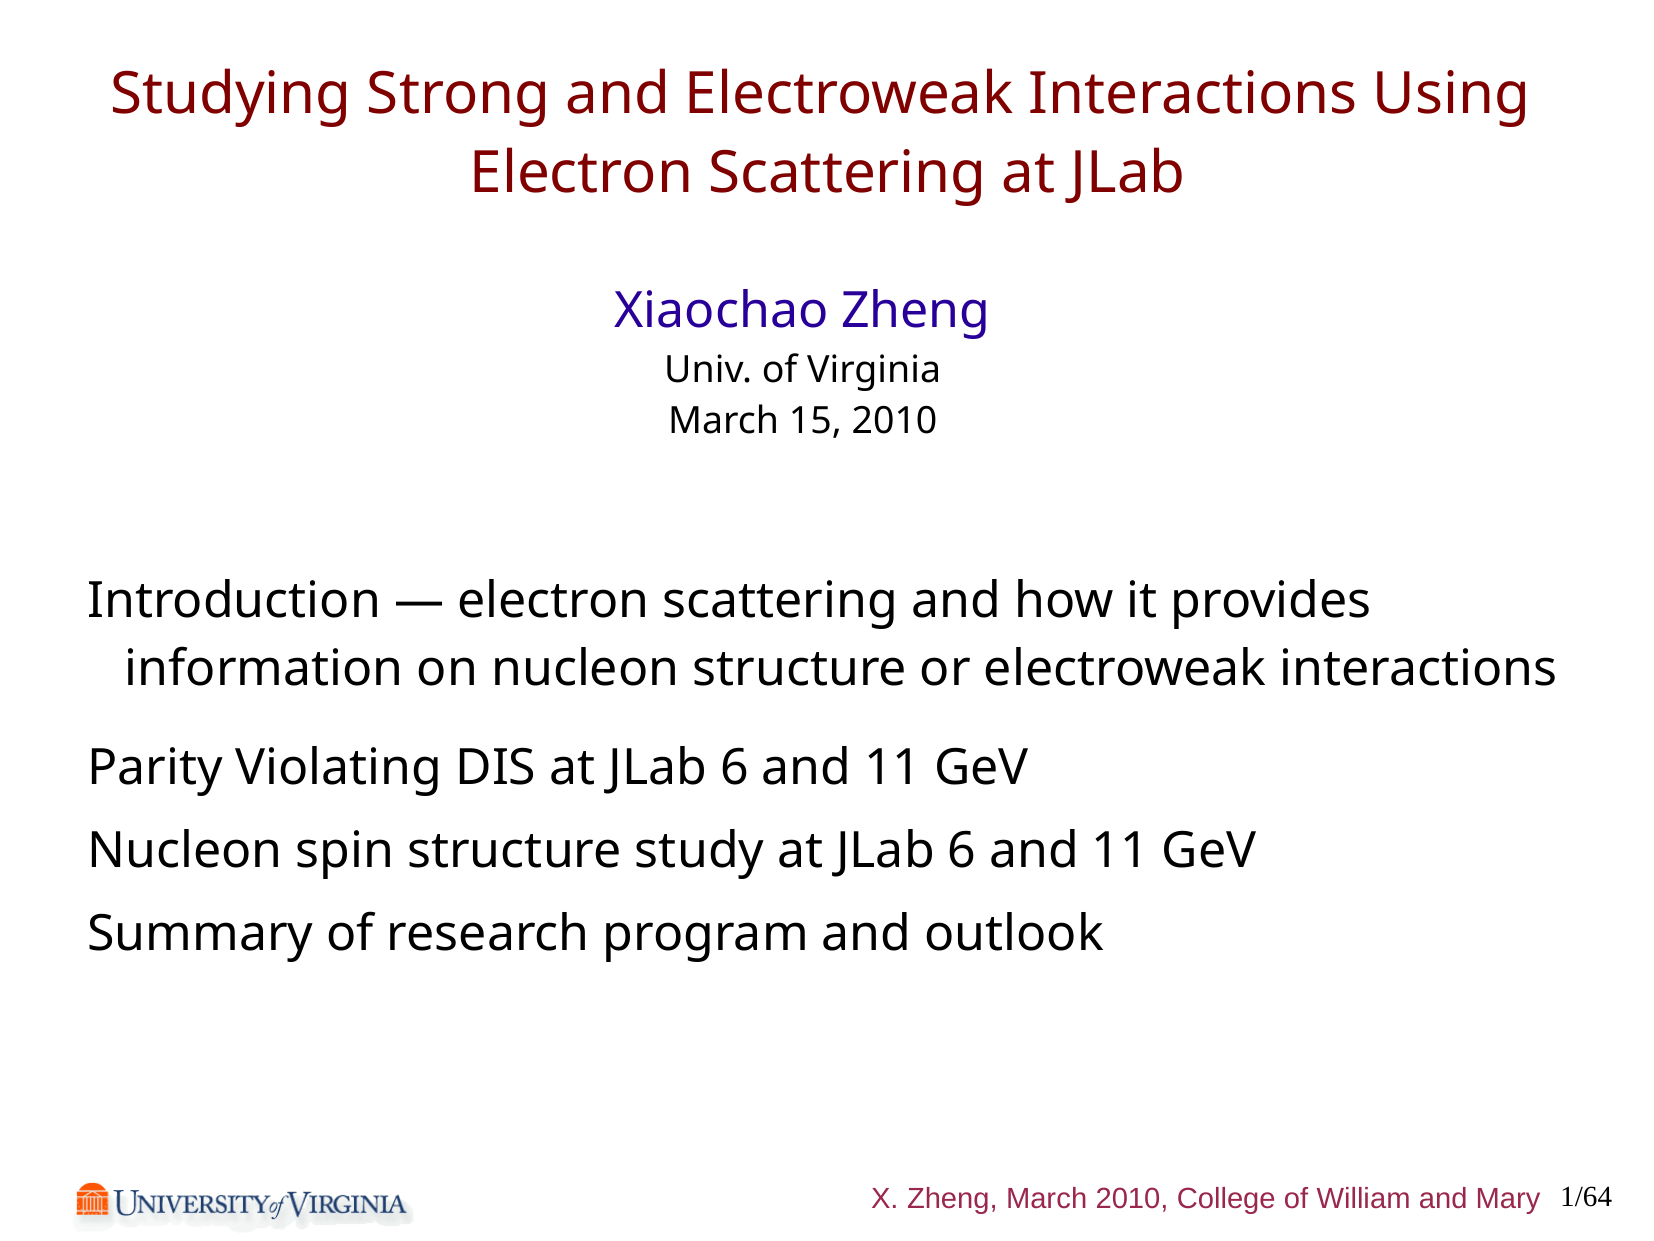

# Studying Strong and Electroweak Interactions Using Electron Scattering at JLab
Xiaochao Zheng
Univ. of Virginia
March 15, 2010
Introduction — electron scattering and how it provides information on nucleon structure or electroweak interactions
Parity Violating DIS at JLab 6 and 11 GeV
Nucleon spin structure study at JLab 6 and 11 GeV
Summary of research program and outlook